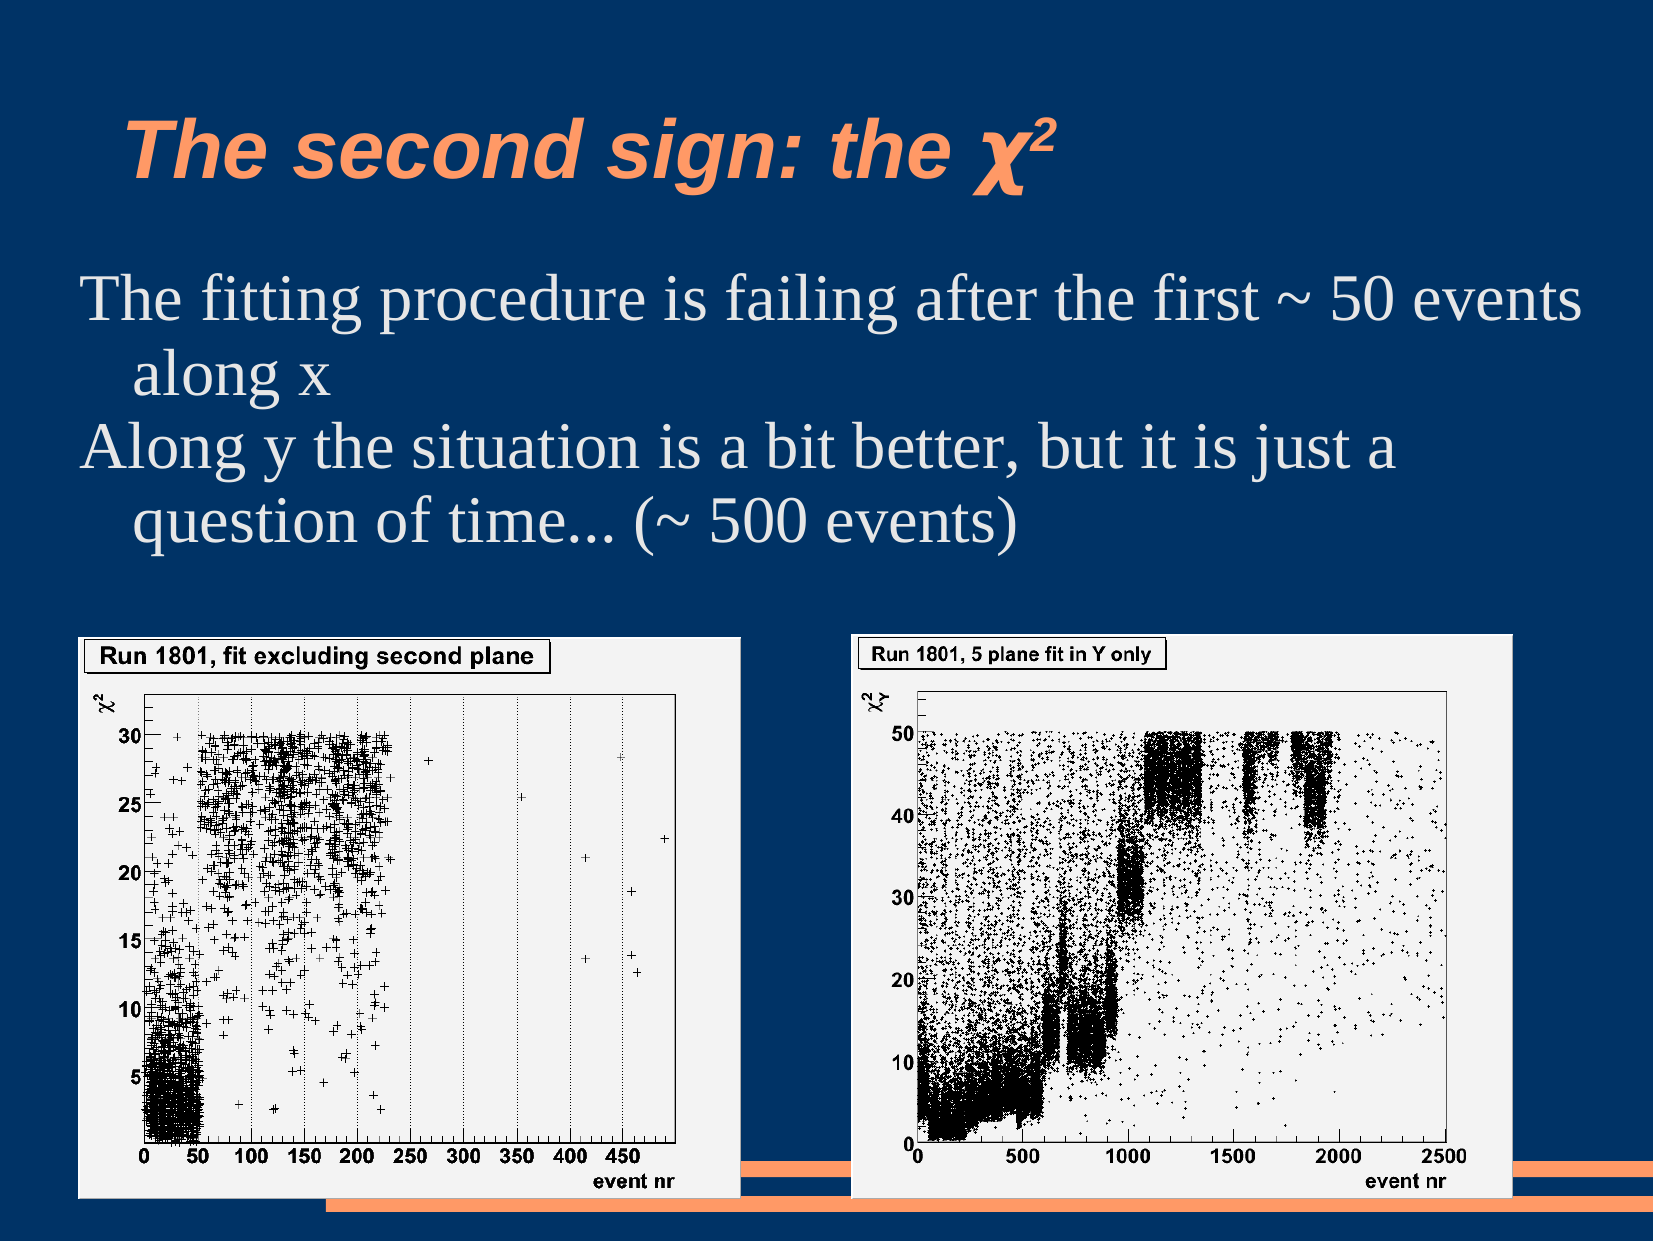

The second sign: the χ2
# The fitting procedure is failing after the first ~ 50 events along x
Along y the situation is a bit better, but it is just a question of time... (~ 500 events)